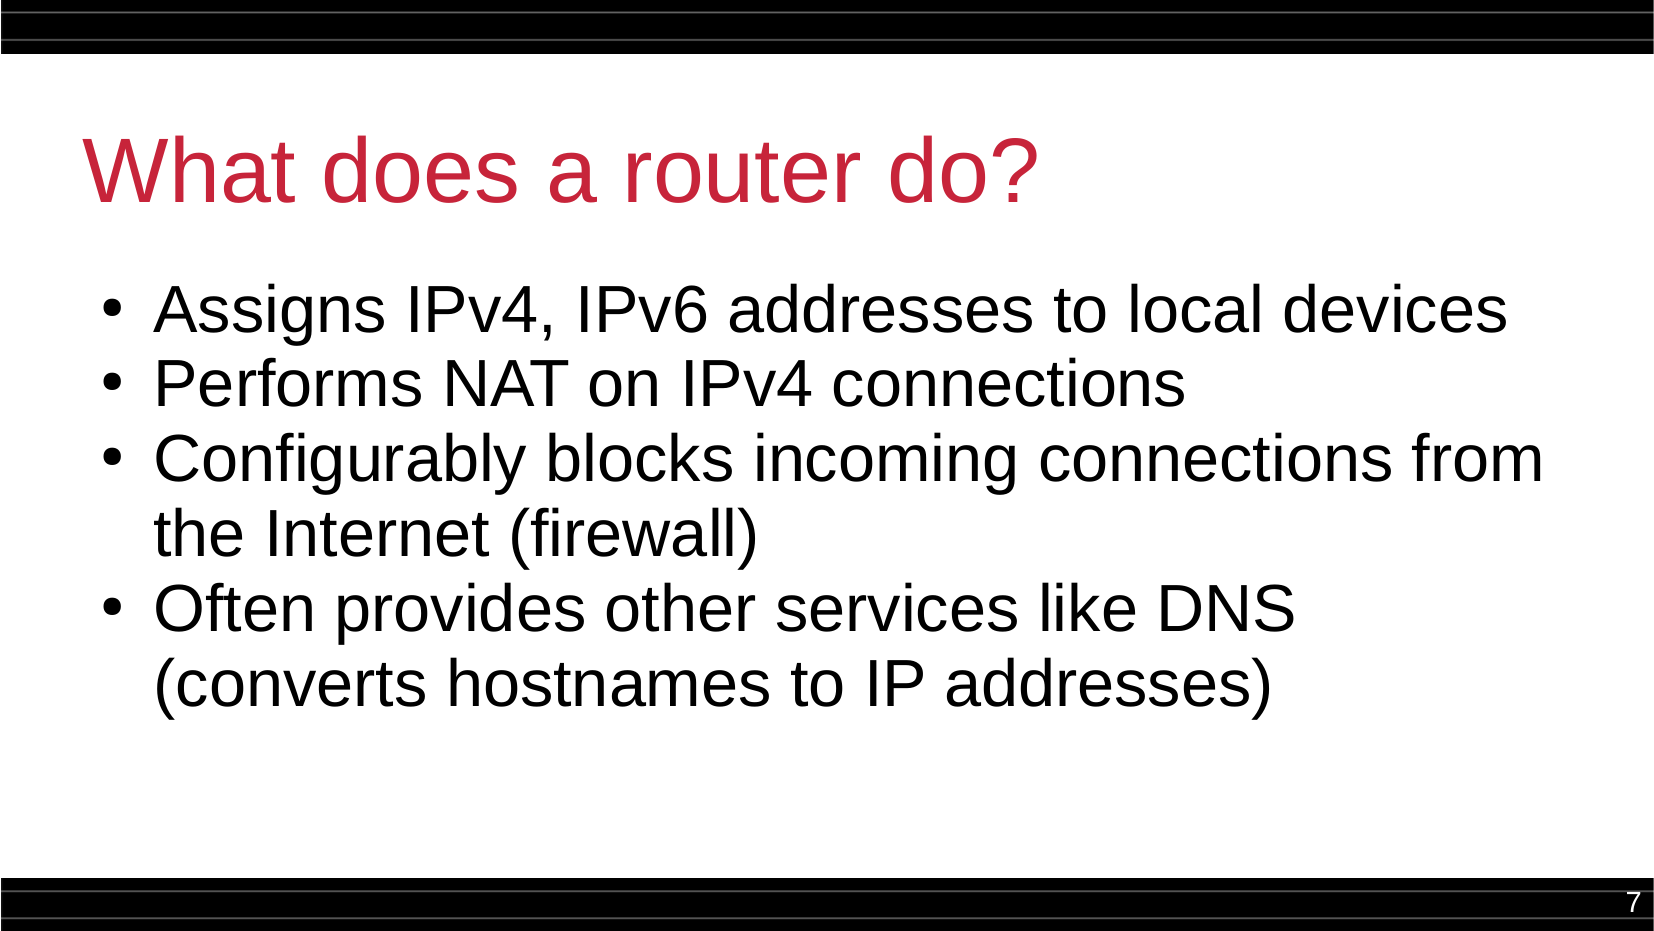

# What does a router do?
Assigns IPv4, IPv6 addresses to local devices
Performs NAT on IPv4 connections
Configurably blocks incoming connections from the Internet (firewall)
Often provides other services like DNS (converts hostnames to IP addresses)